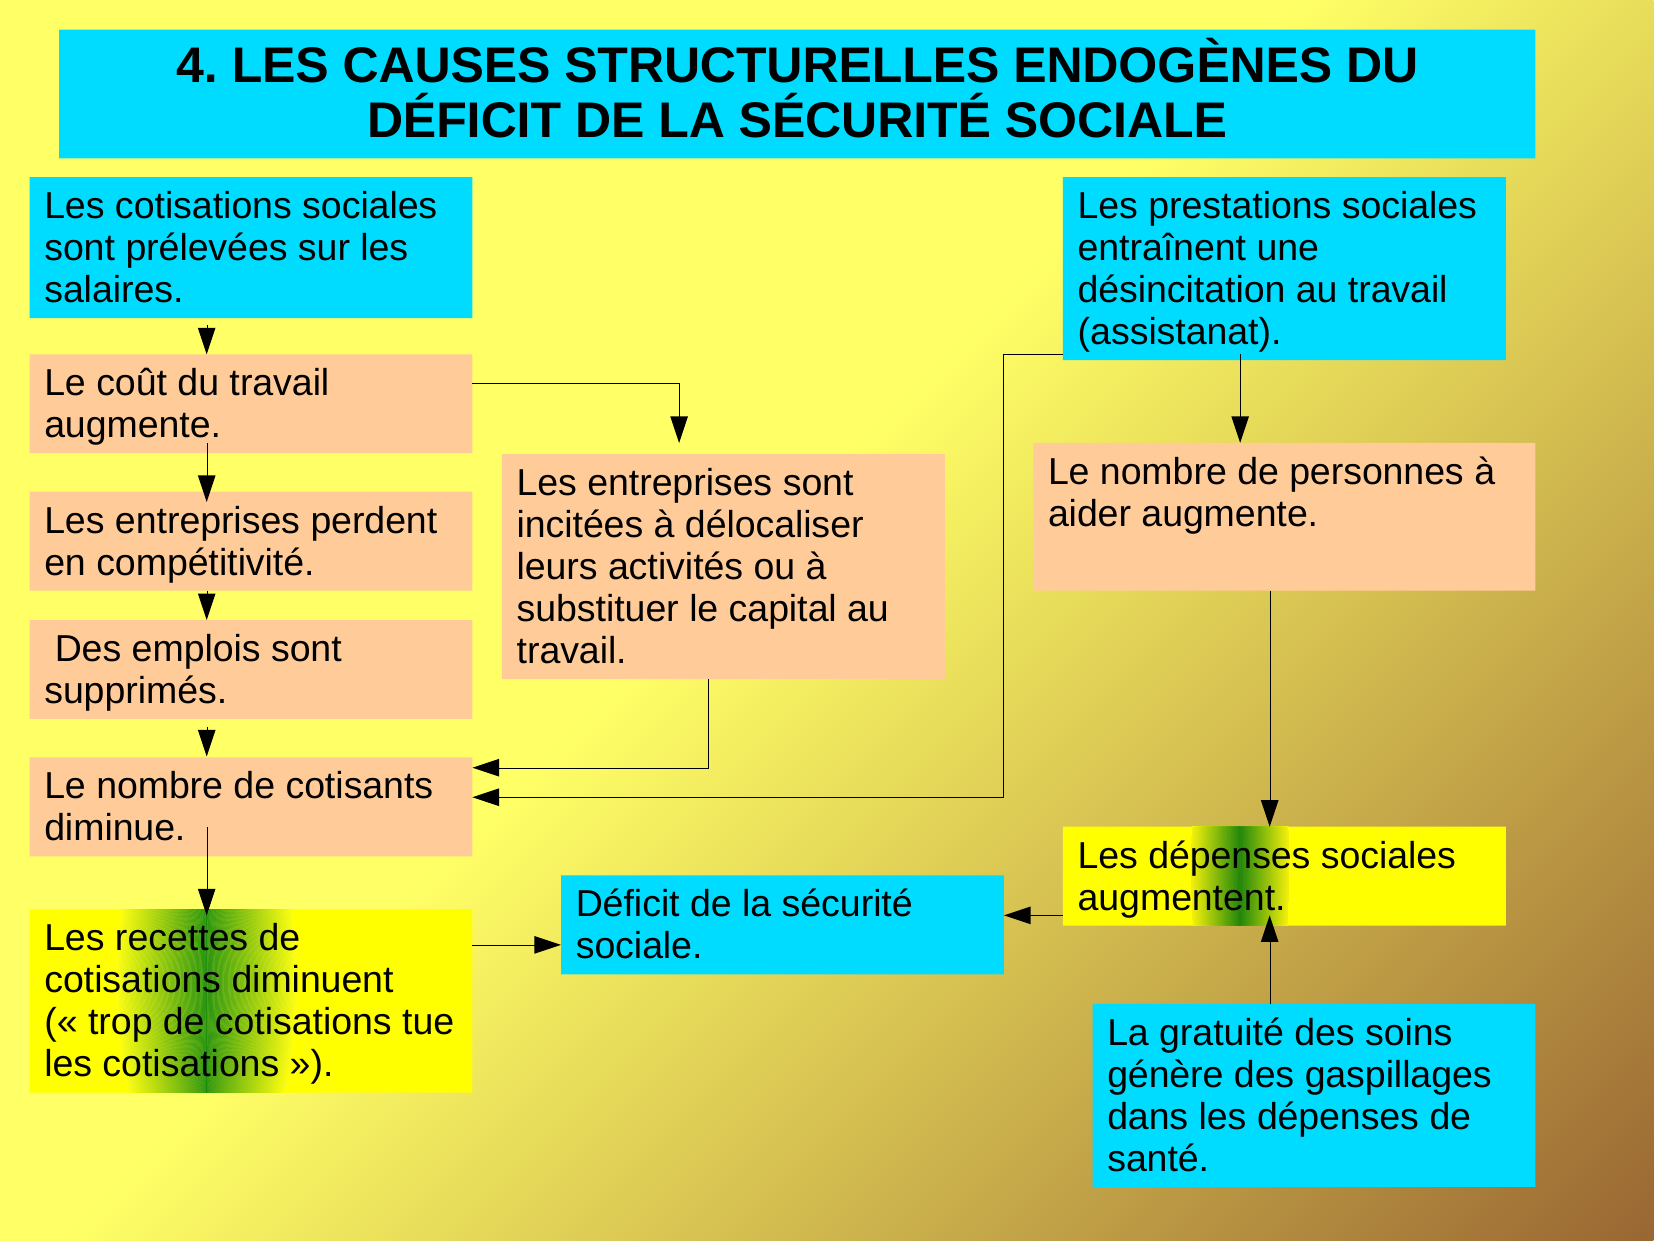

4. LES CAUSES STRUCTURELLES ENDOGÈNES DU DÉFICIT DE LA SÉCURITÉ SOCIALE
Les cotisations sociales sont prélevées sur les salaires.
Les prestations sociales entraînent une désincitation au travail (assistanat).
Le coût du travail augmente.
Le nombre de personnes à aider augmente.
Les entreprises sont incitées à délocaliser leurs activités ou à substituer le capital au travail.
Les entreprises perdent en compétitivité.
 Des emplois sont supprimés.
Le nombre de cotisants diminue.
Les dépenses sociales augmentent.
Déficit de la sécurité sociale.
Les recettes de cotisations diminuent (« trop de cotisations tue les cotisations »).
La gratuité des soins génère des gaspillages dans les dépenses de santé.